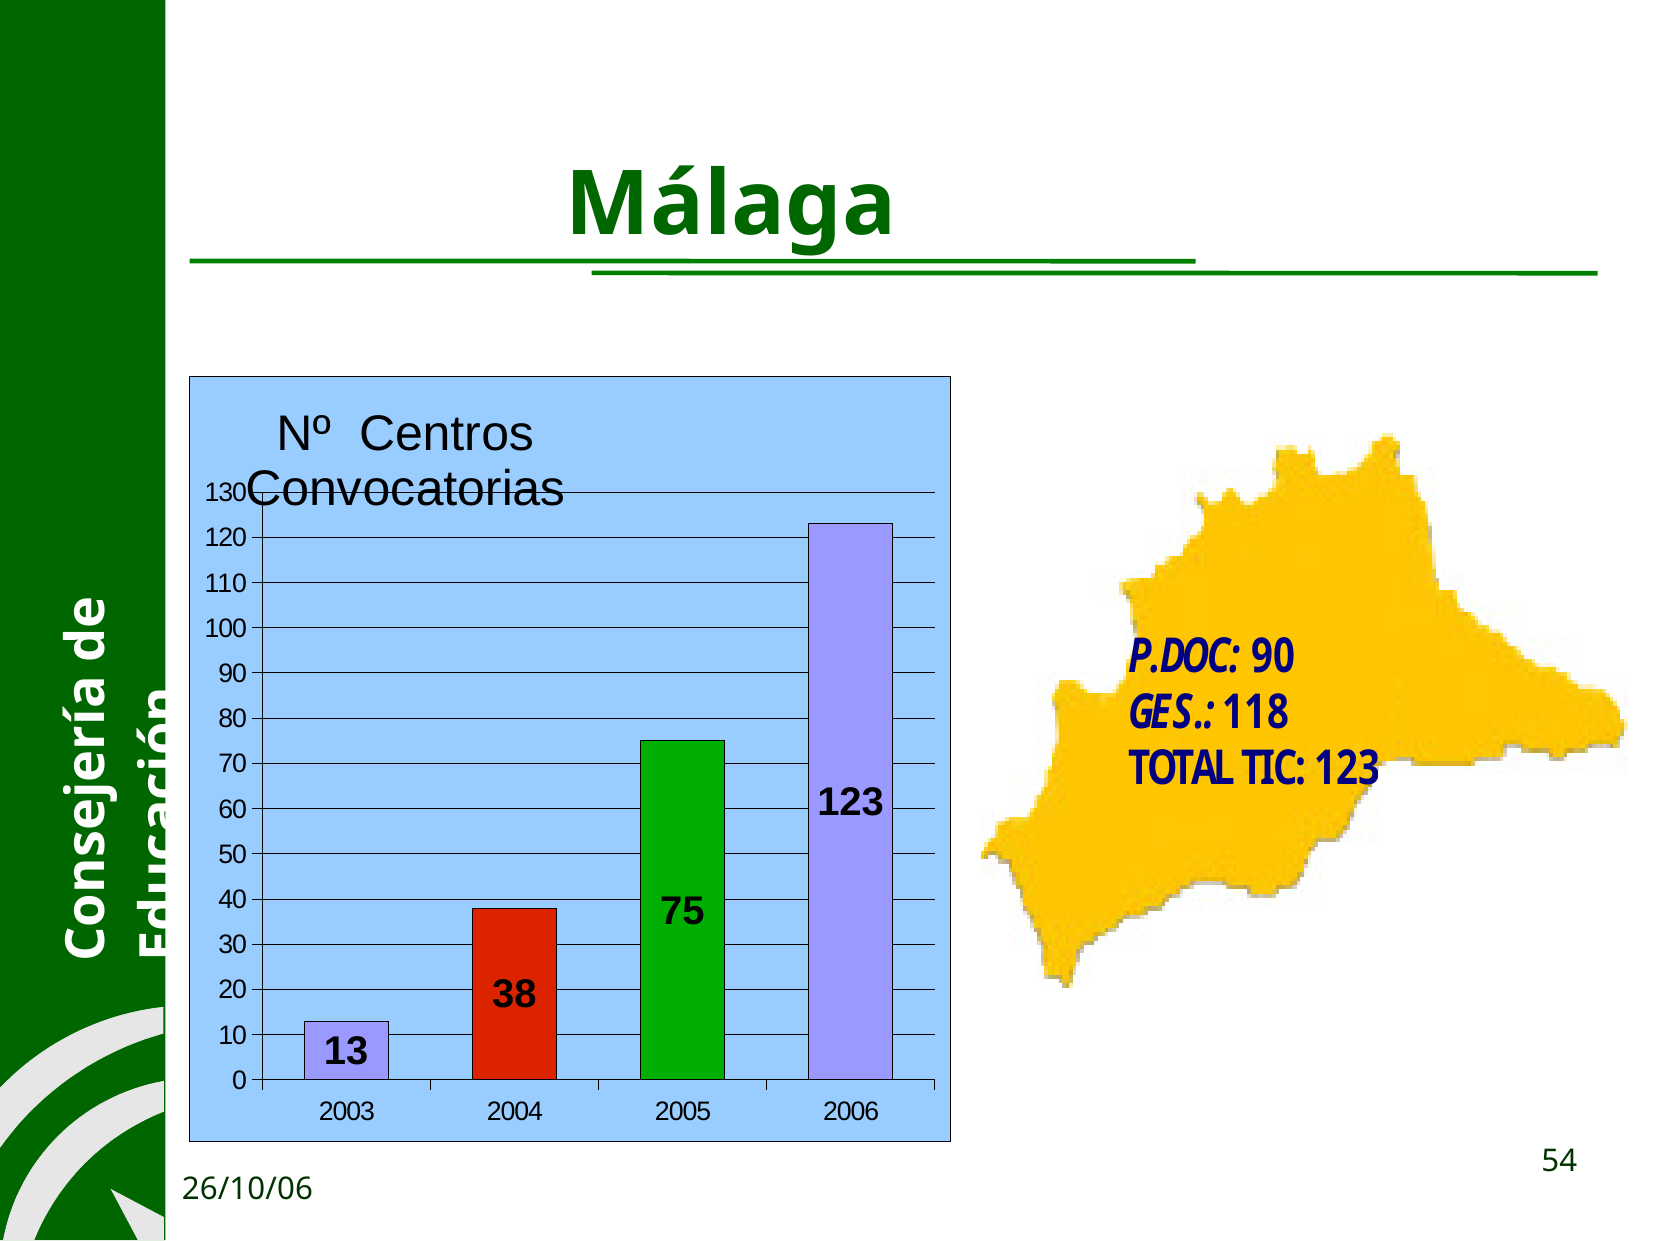

# Málaga
### Chart: Nº Centros Convocatorias
| Category | Columna 1 | | |
|---|---|---|---|
| 2003 | 13.0 | None | None |
| 2004 | 38.0 | None | None |
| 2005 | 75.0 | None | None |
| 2006 | 123.0 | None | None |
54